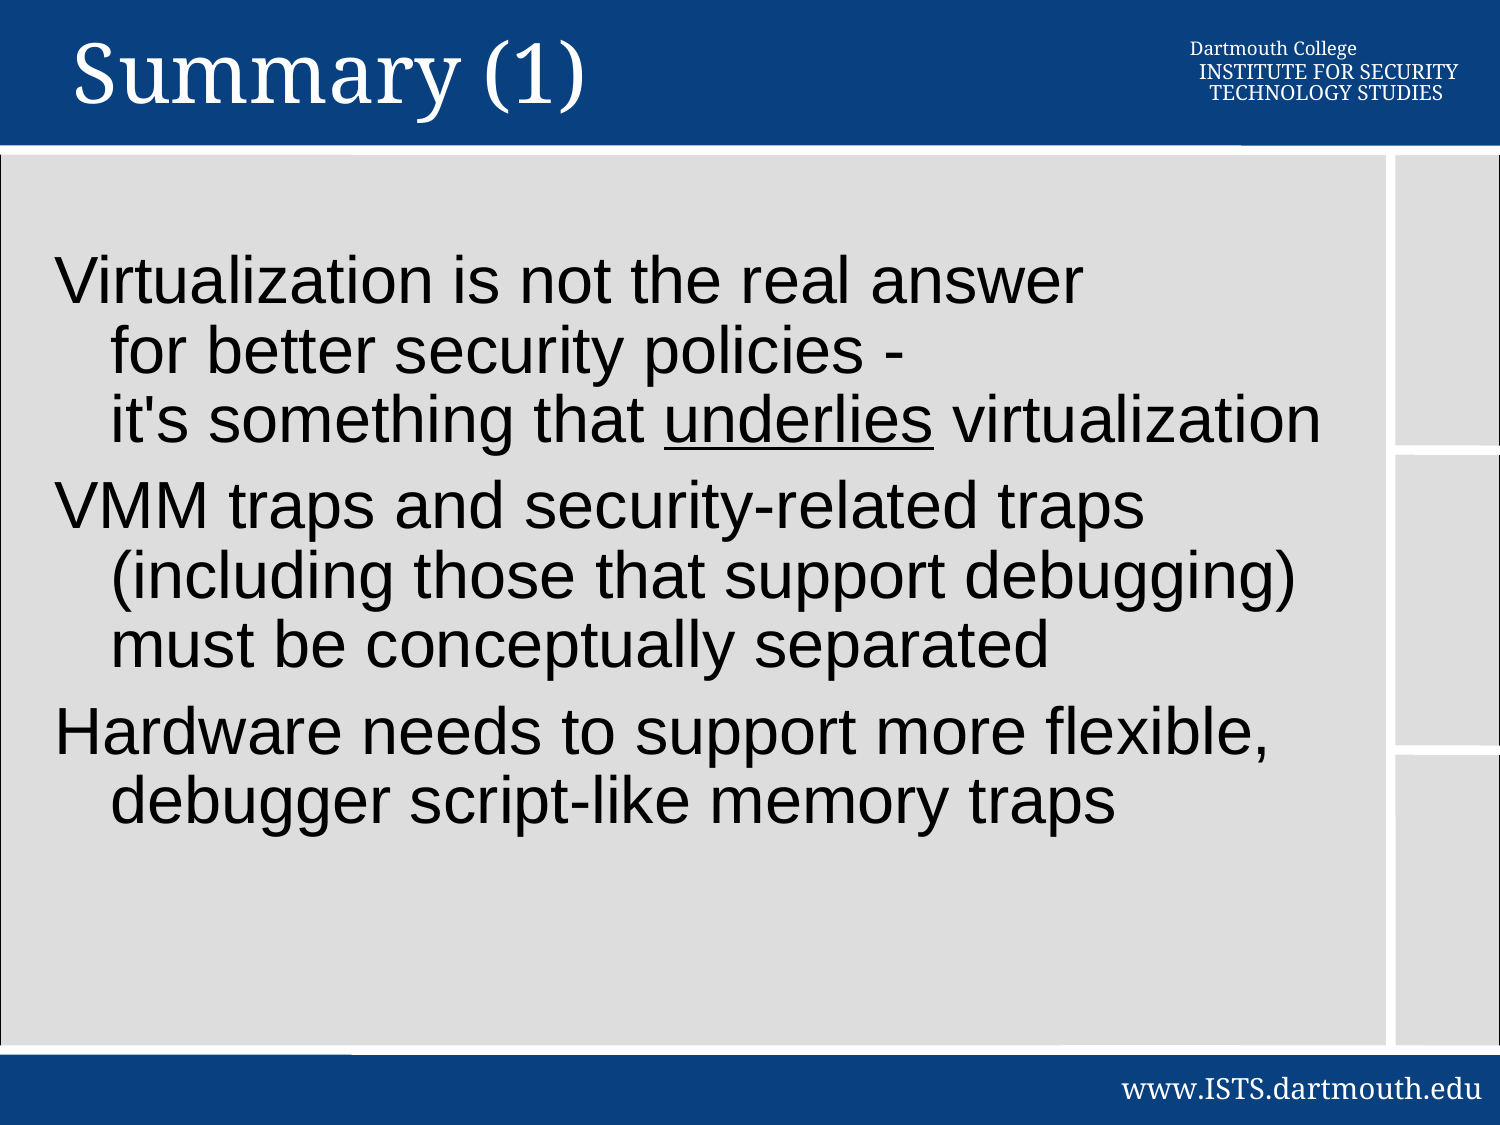

Summary (1)
Dartmouth College
INSTITUTE FOR SECURITY
TECHNOLOGY STUDIES
# Virtualization is not the real answer for better security policies - it's something that underlies virtualization
VMM traps and security-related traps
(including those that support debugging) must be conceptually separated
Hardware needs to support more flexible, debugger script-like memory traps
www.ISTS.dartmouth.edu